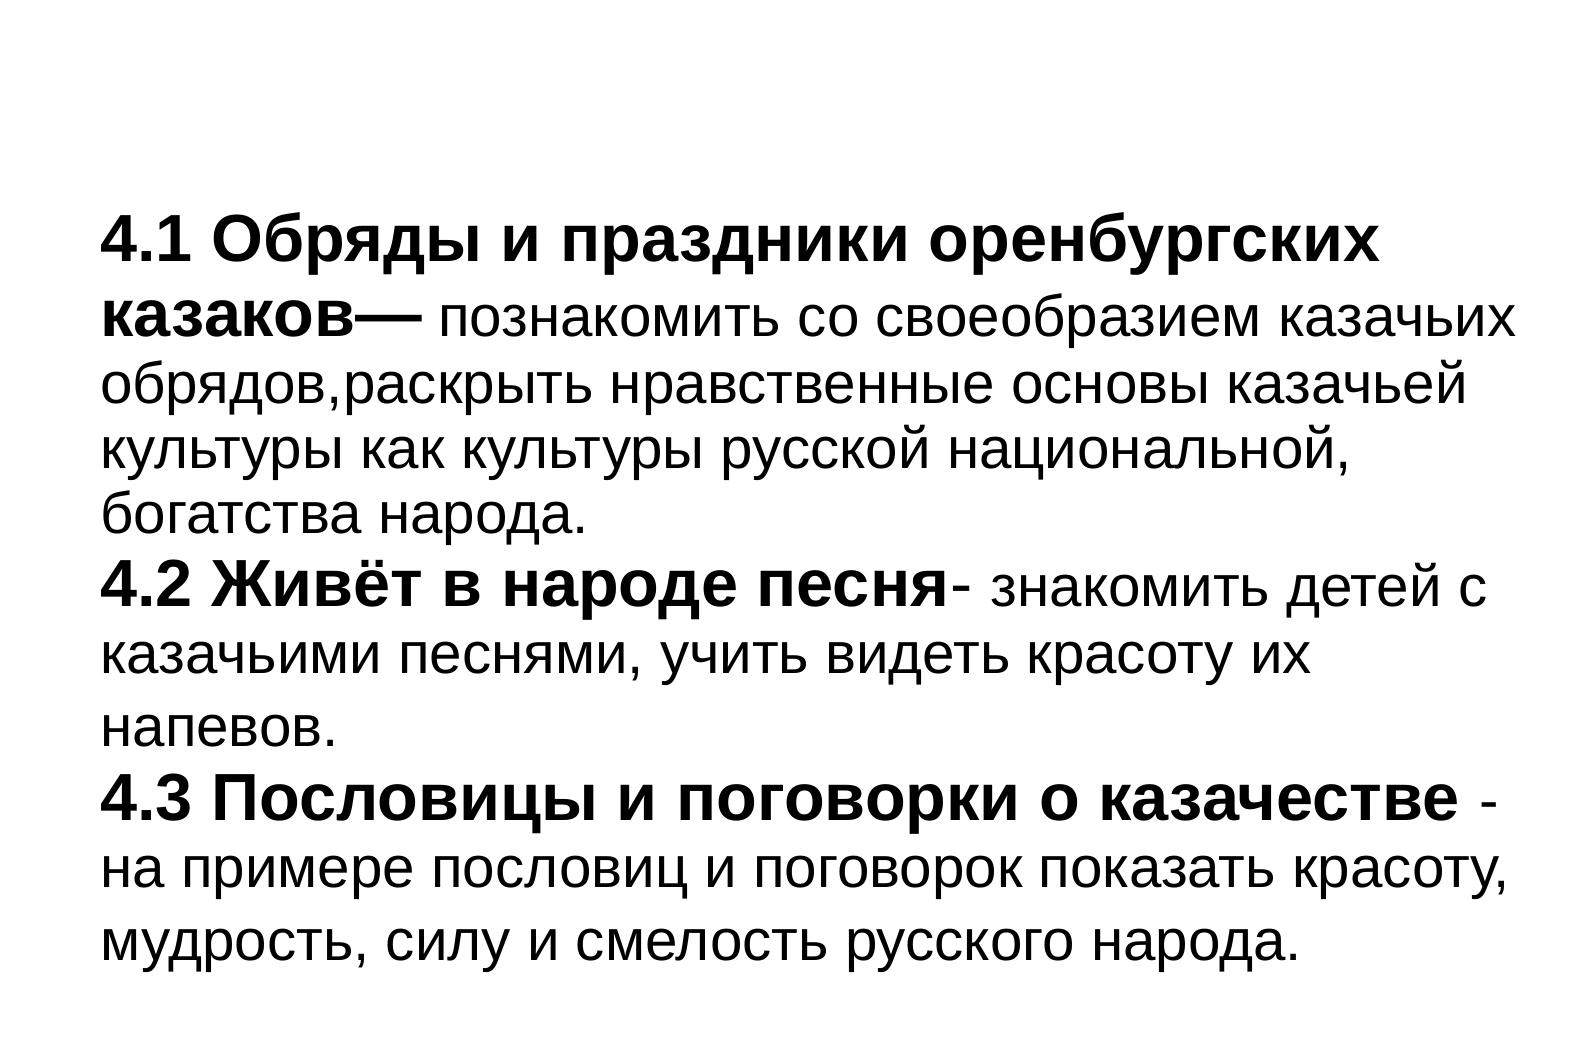

4.1 Обряды и праздники оренбургских казаков— познакомить со своеобразием казачьих обрядов,раскрыть нравственные основы казачьей культуры как культуры русской национальной, богатства народа.
4.2 Живёт в народе песня- знакомить детей с казачьими песнями, учить видеть красоту их напевов.
4.3 Пословицы и поговорки о казачестве -на примере пословиц и поговорок показать красоту, мудрость, силу и смелость русского народа.